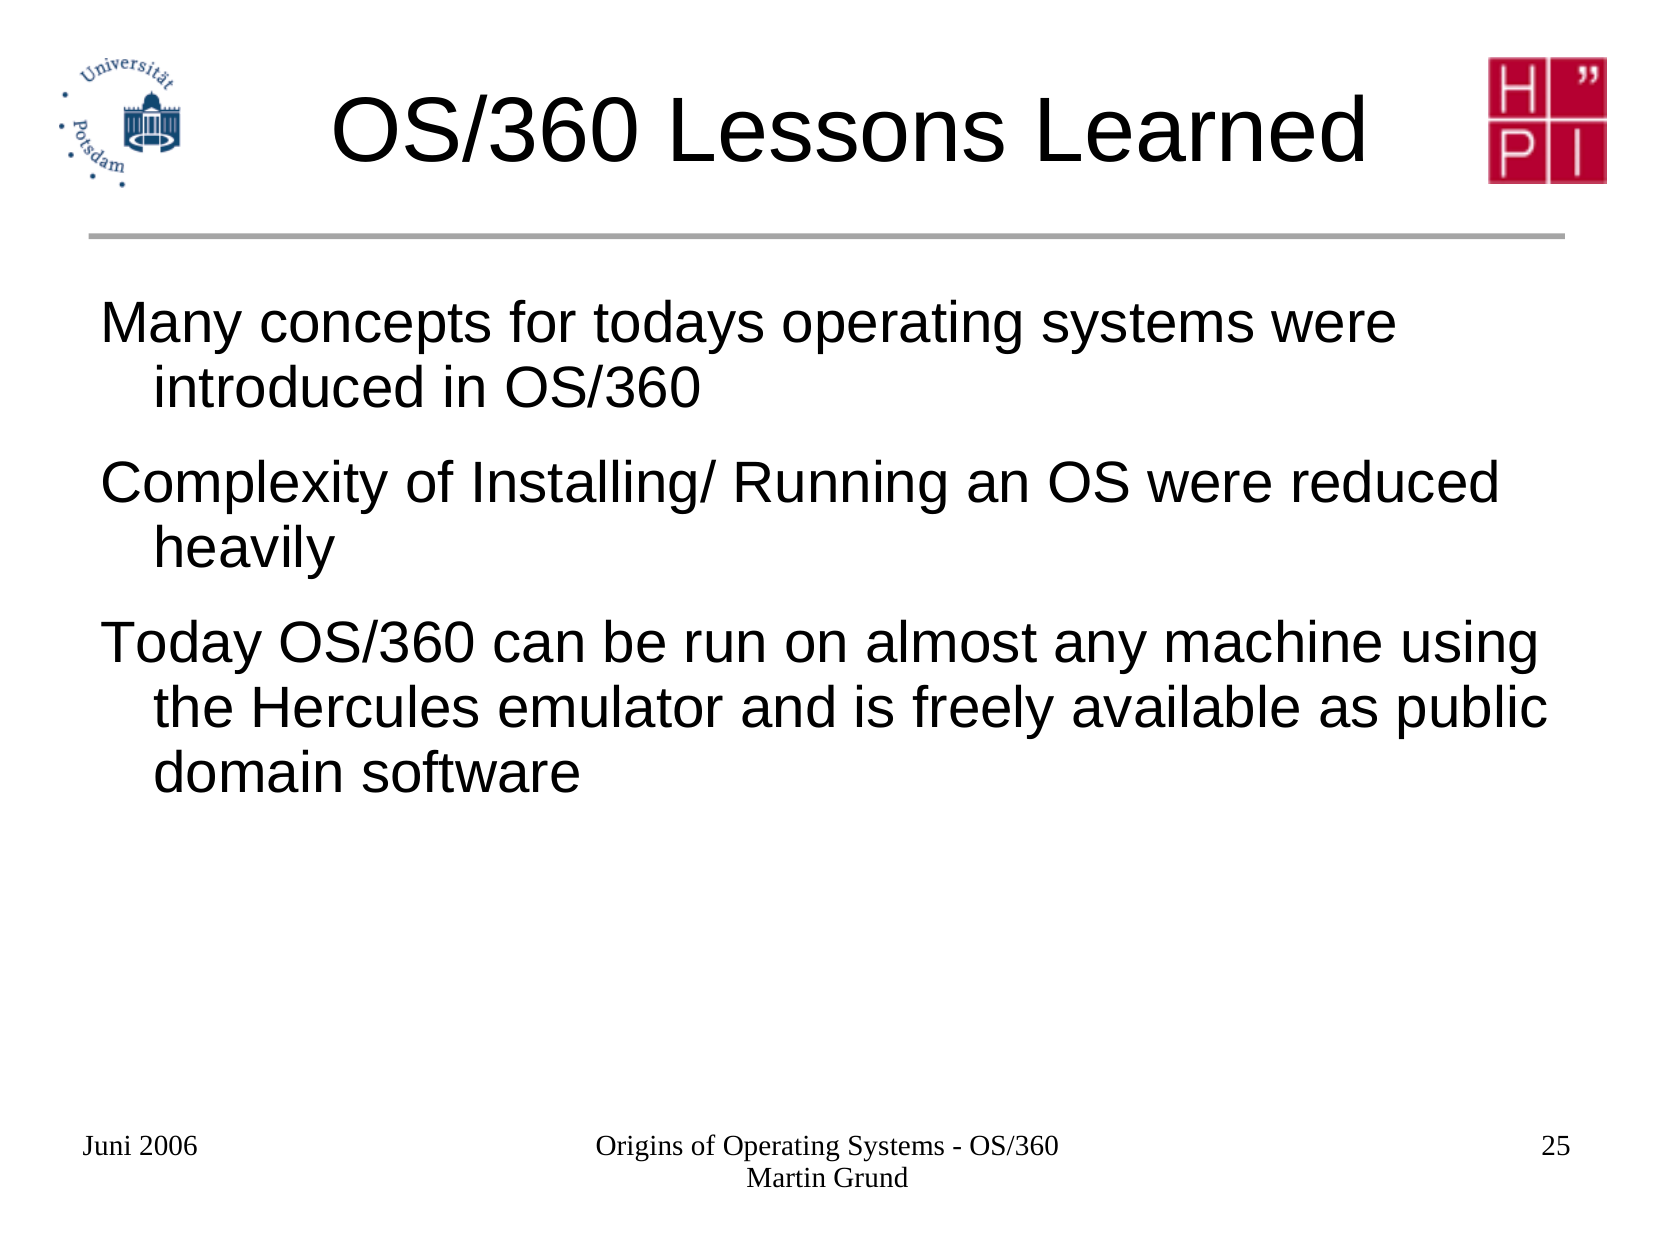

# OS/360 Lessons Learned
Many concepts for todays operating systems were introduced in OS/360
Complexity of Installing/ Running an OS were reduced heavily
Today OS/360 can be run on almost any machine using the Hercules emulator and is freely available as public domain software
Juni 2006
Origins of Operating Systems - OS/360
25